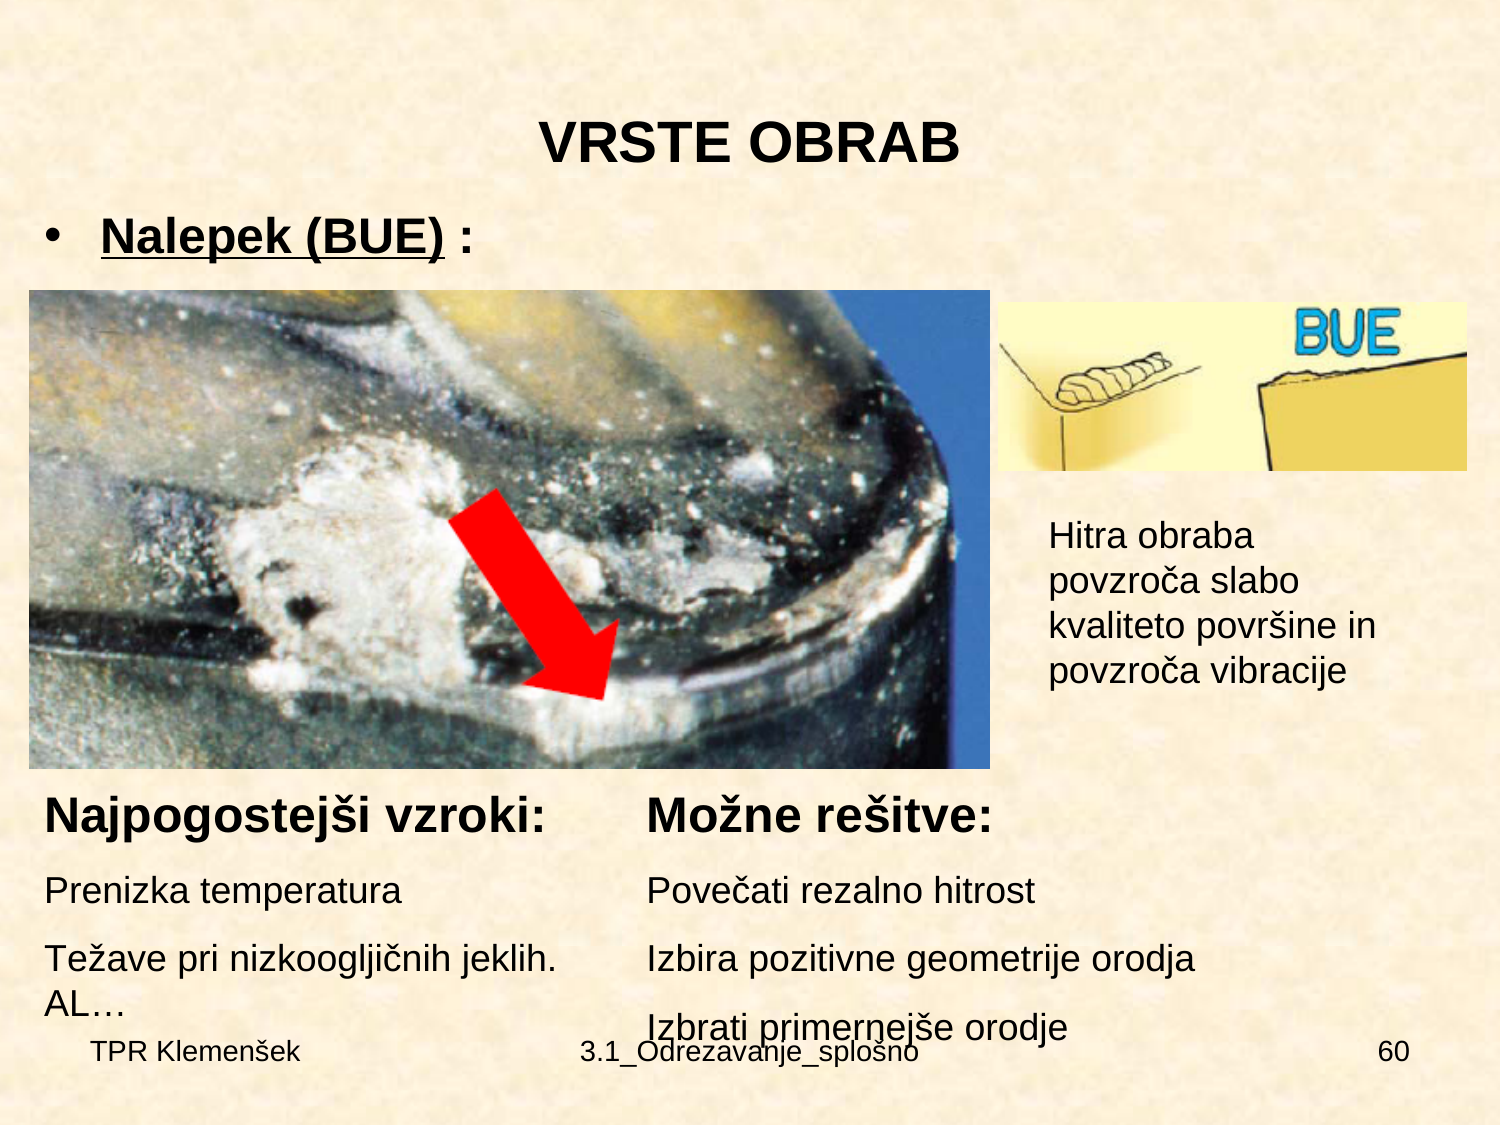

# VRSTE OBRAB
Nalepek (BUE) :
Hitra obraba povzroča slabo kvaliteto površine in povzroča vibracije
Najpogostejši vzroki:
Prenizka temperatura
Težave pri nizkoogljičnih jeklih. AL…
Možne rešitve:
Povečati rezalno hitrost
Izbira pozitivne geometrije orodja
Izbrati primernejše orodje
TPR Klemenšek
3.1_Odrezavanje_splošno